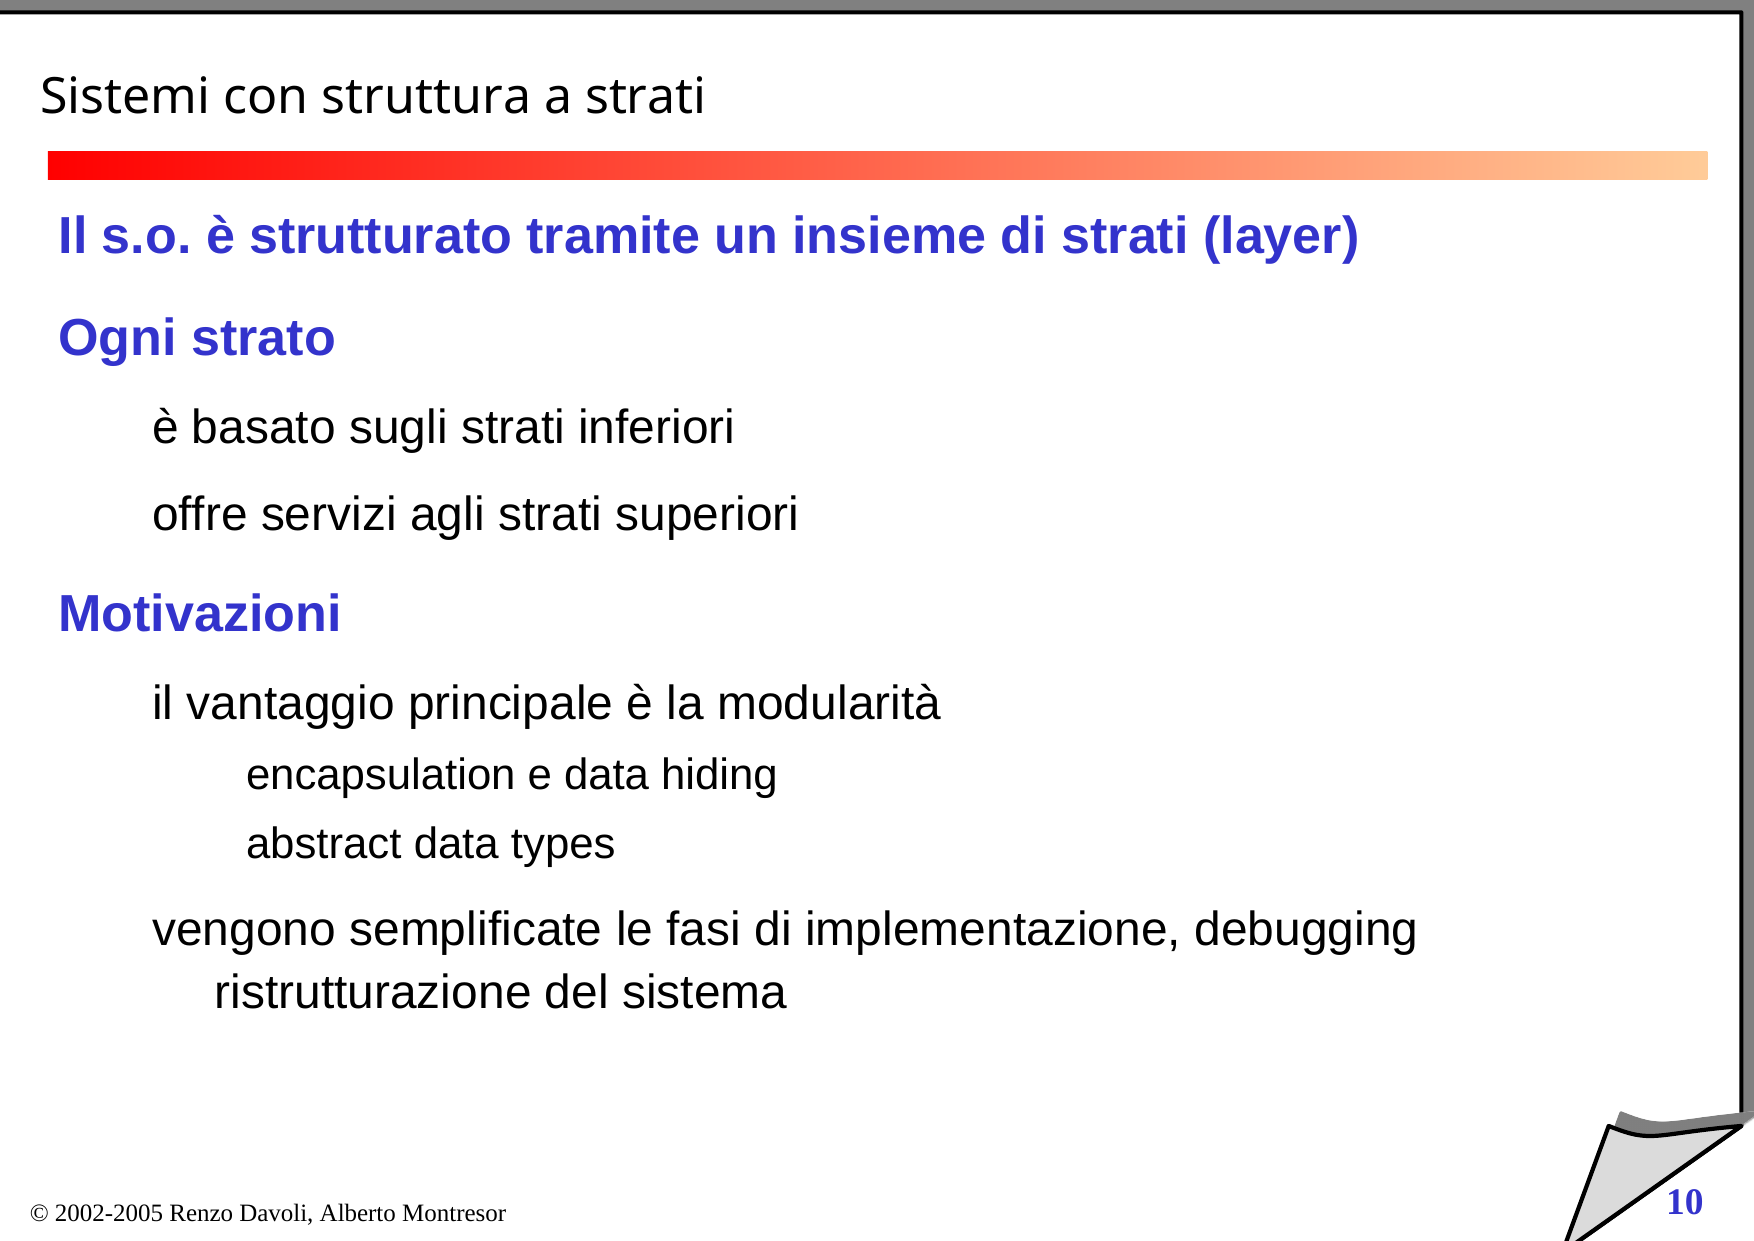

# Sistemi con struttura a strati
Il s.o. è strutturato tramite un insieme di strati (layer)
Ogni strato
è basato sugli strati inferiori
offre servizi agli strati superiori
Motivazioni
il vantaggio principale è la modularità
encapsulation e data hiding
abstract data types
vengono semplificate le fasi di implementazione, debugging ristrutturazione del sistema